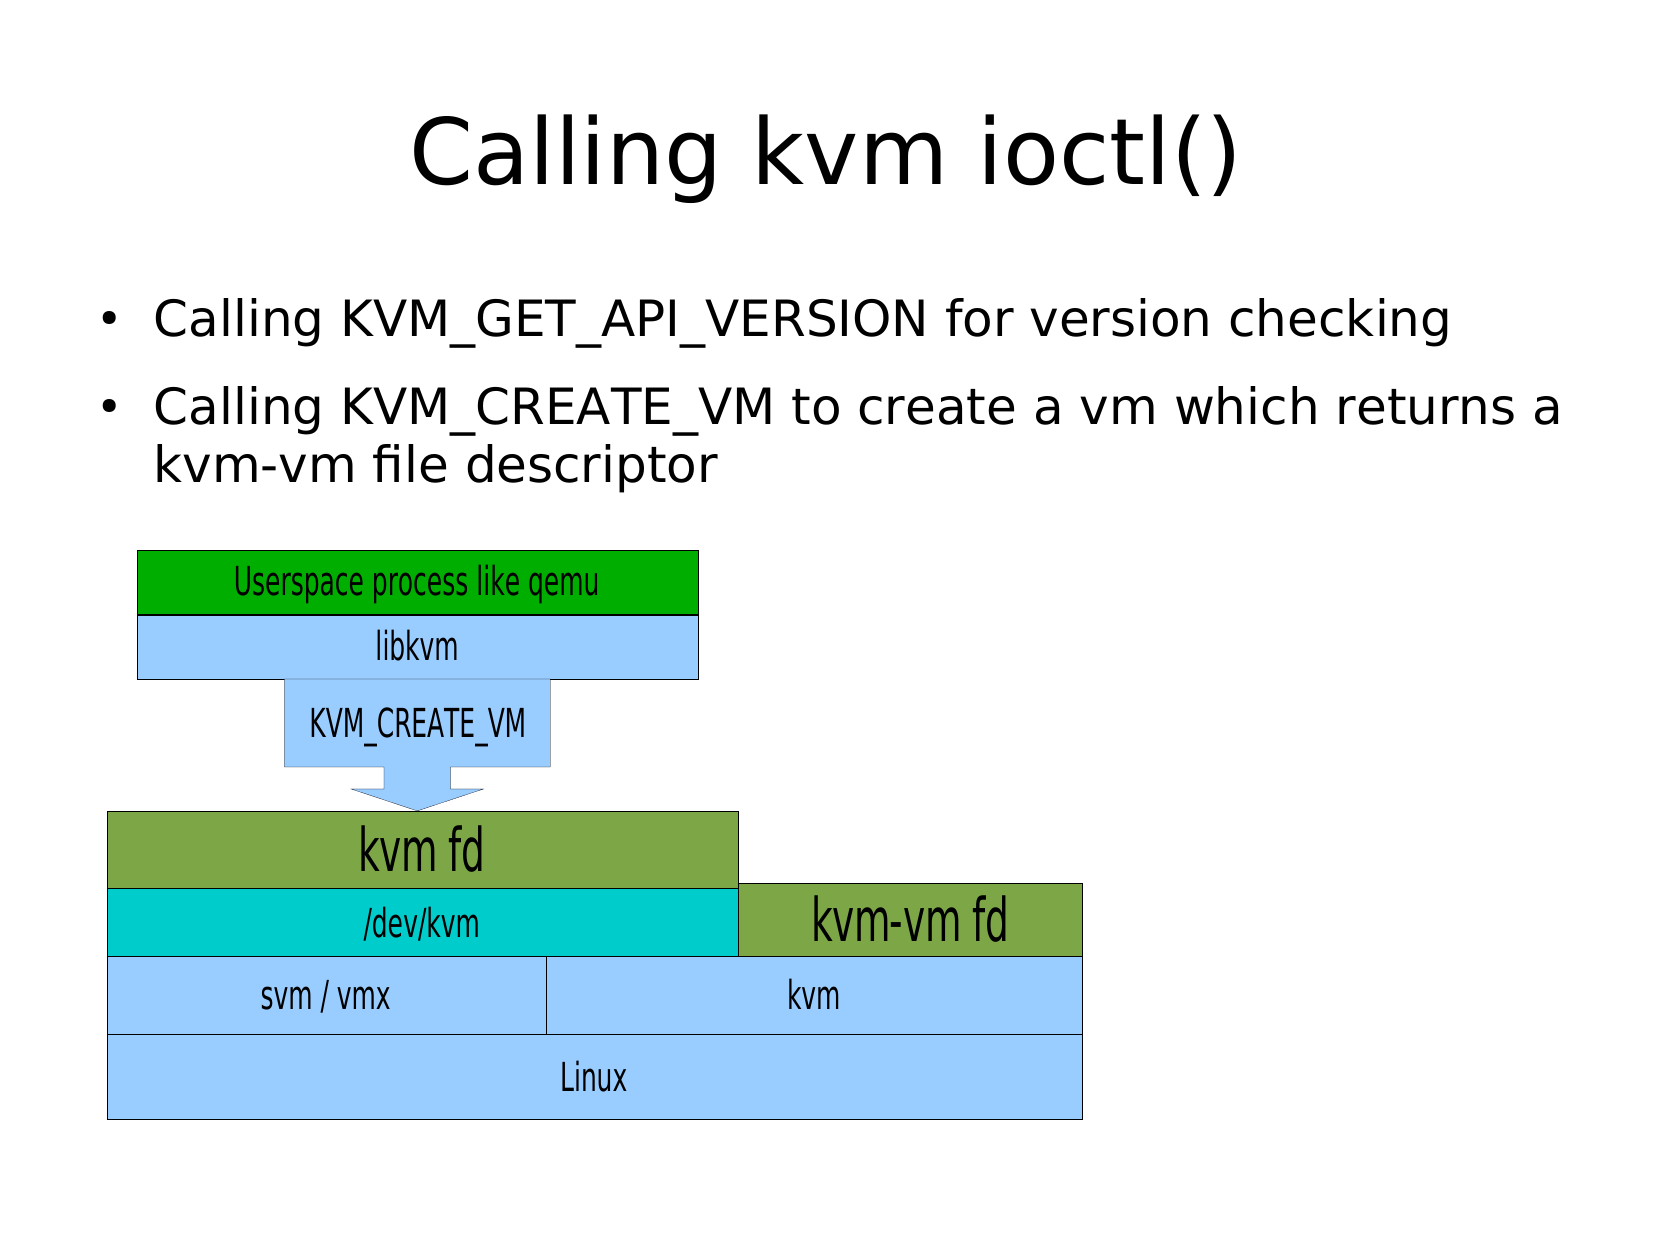

# Calling kvm ioctl()
Calling KVM_GET_API_VERSION for version checking
Calling KVM_CREATE_VM to create a vm which returns a kvm-vm file descriptor